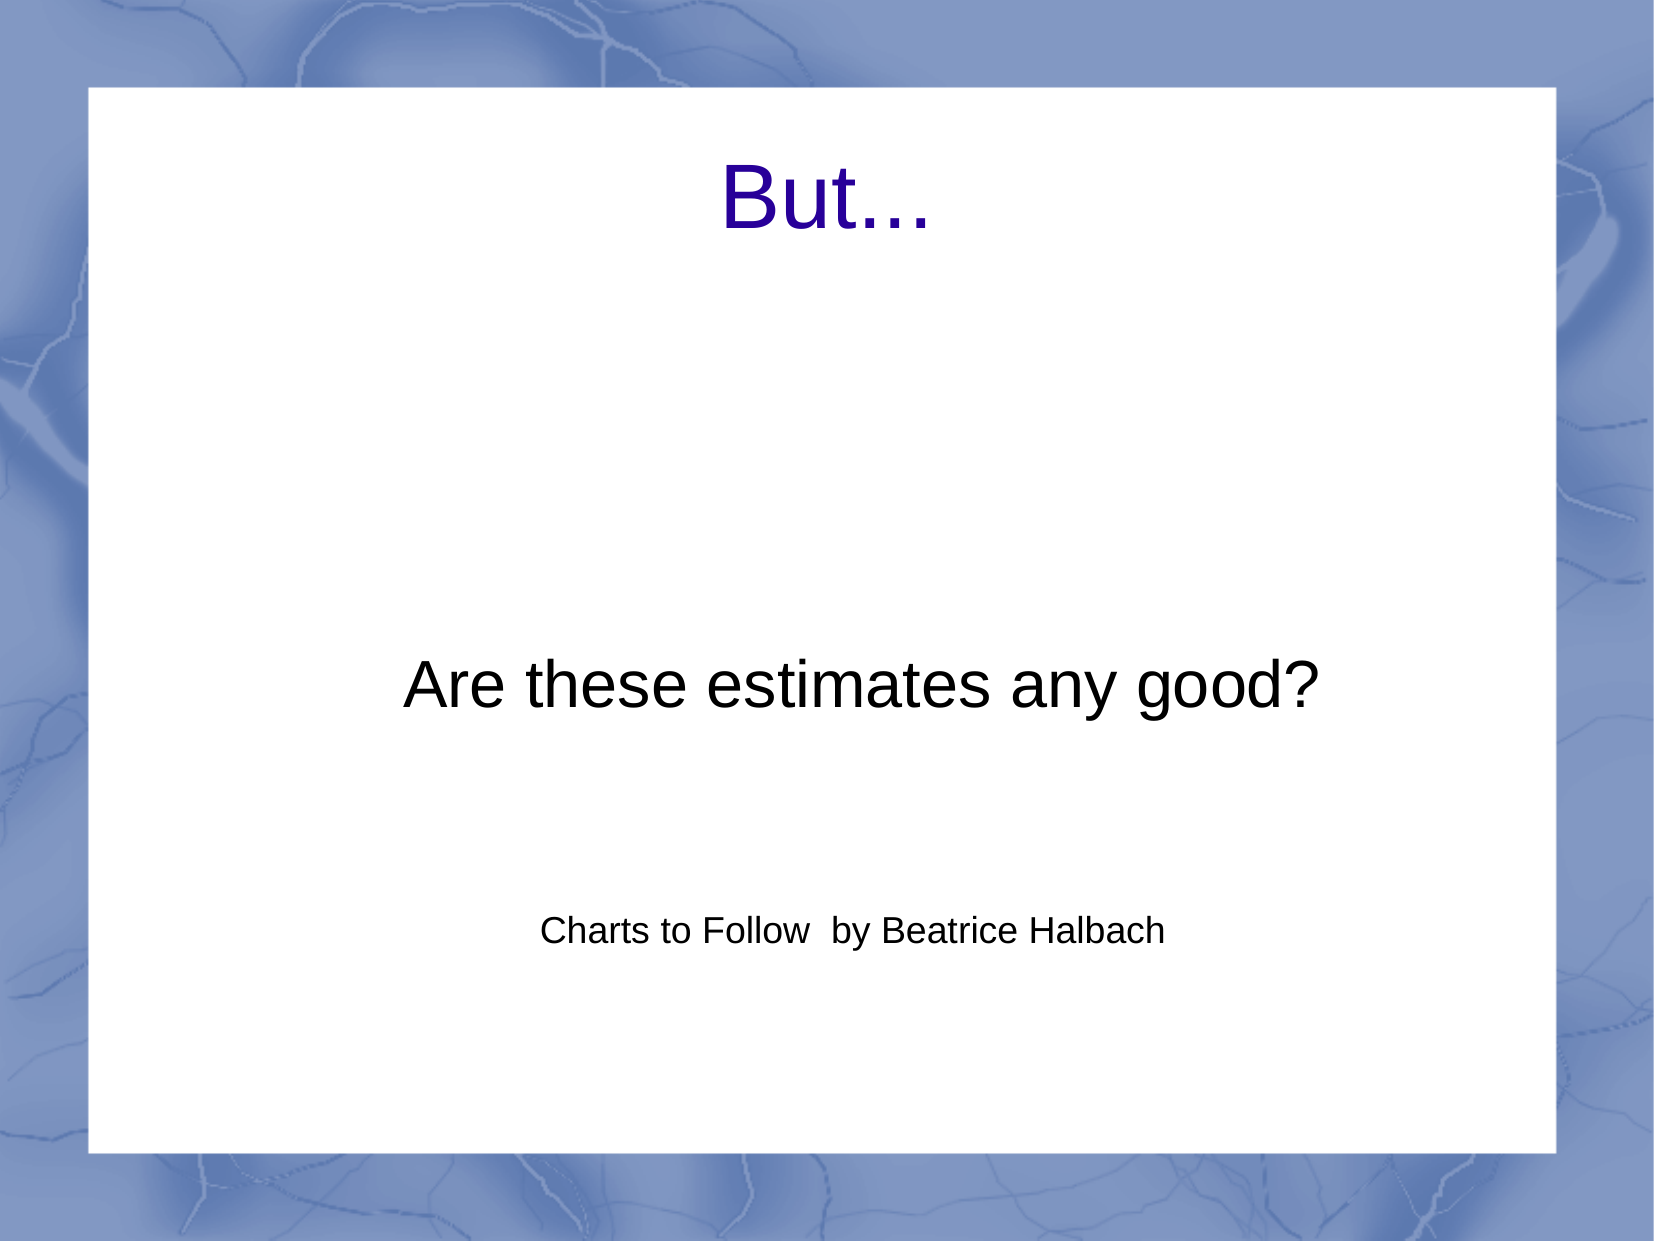

# But...
 Are these estimates any good?
Charts to Follow by Beatrice Halbach